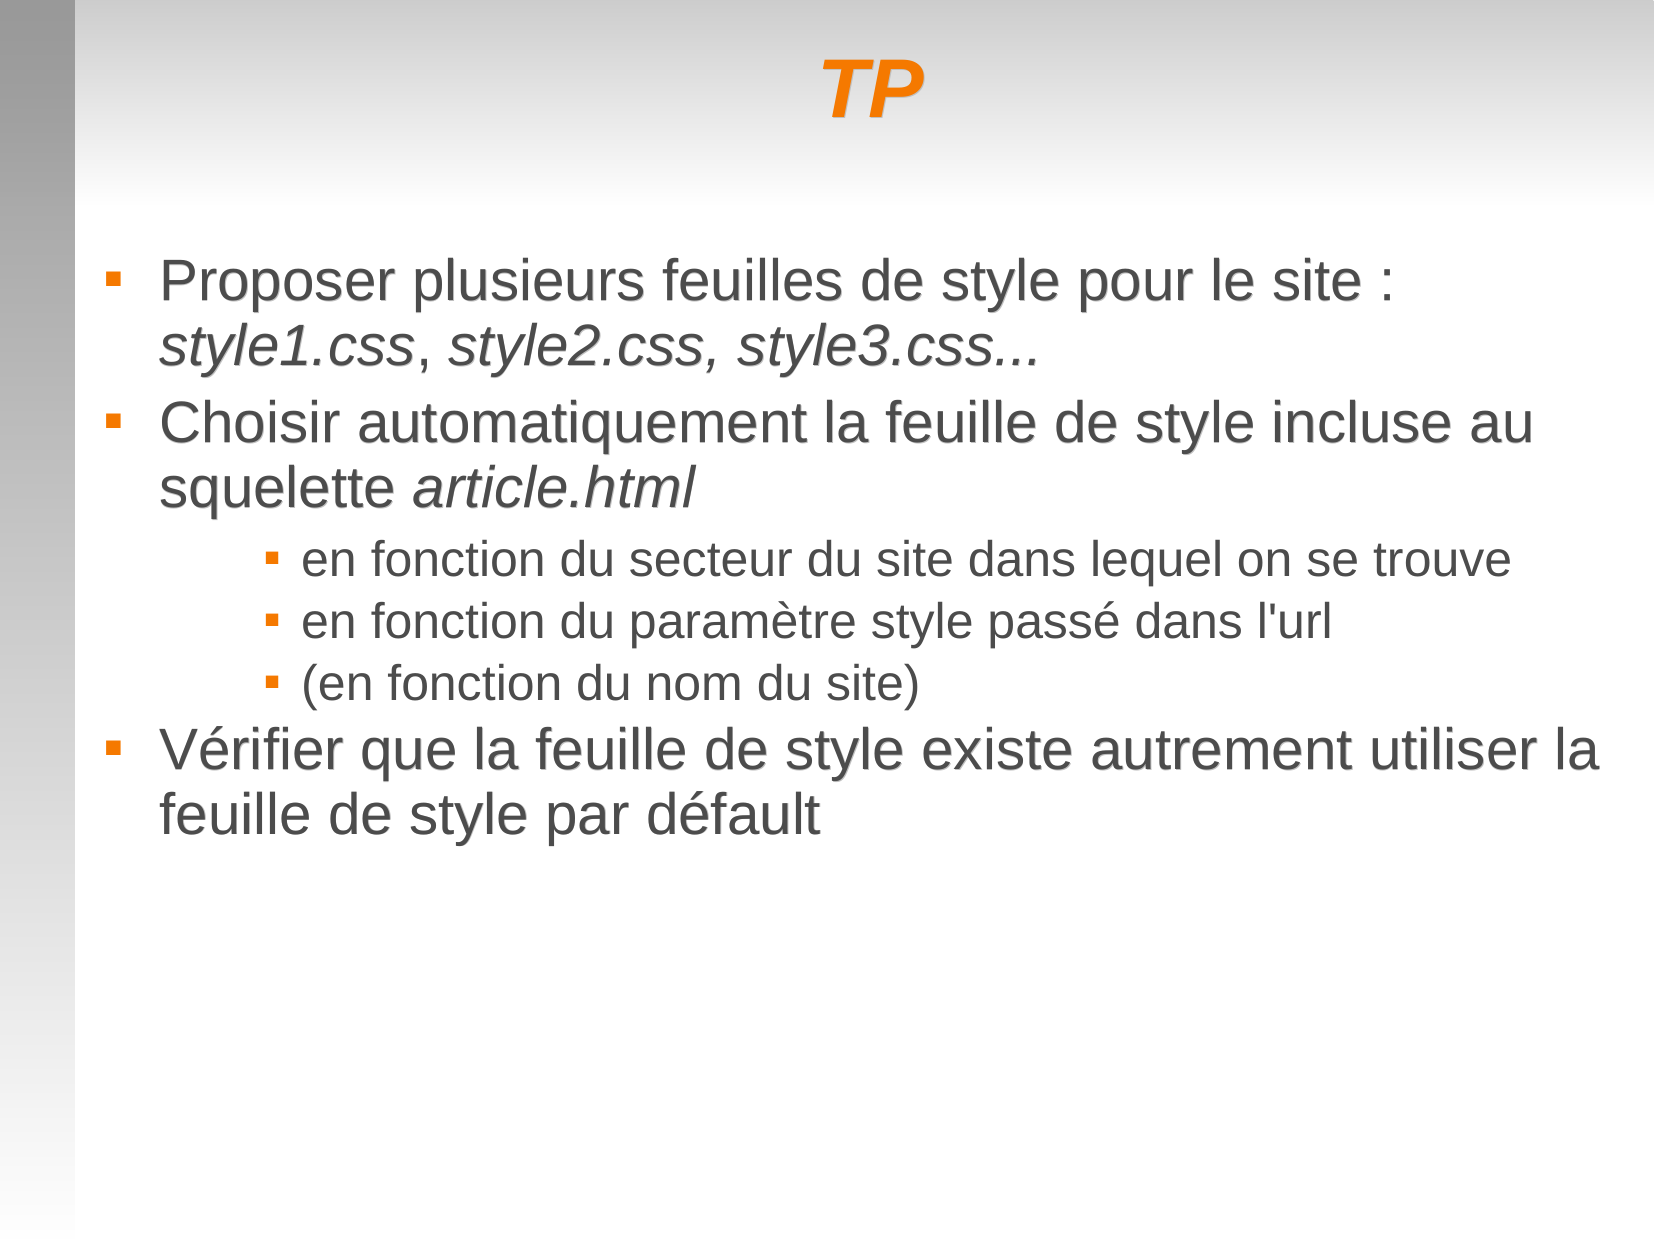

# TP
Proposer plusieurs feuilles de style pour le site : style1.css, style2.css, style3.css...
Choisir automatiquement la feuille de style incluse au squelette article.html
en fonction du secteur du site dans lequel on se trouve
en fonction du paramètre style passé dans l'url
(en fonction du nom du site)
Vérifier que la feuille de style existe autrement utiliser la feuille de style par défault